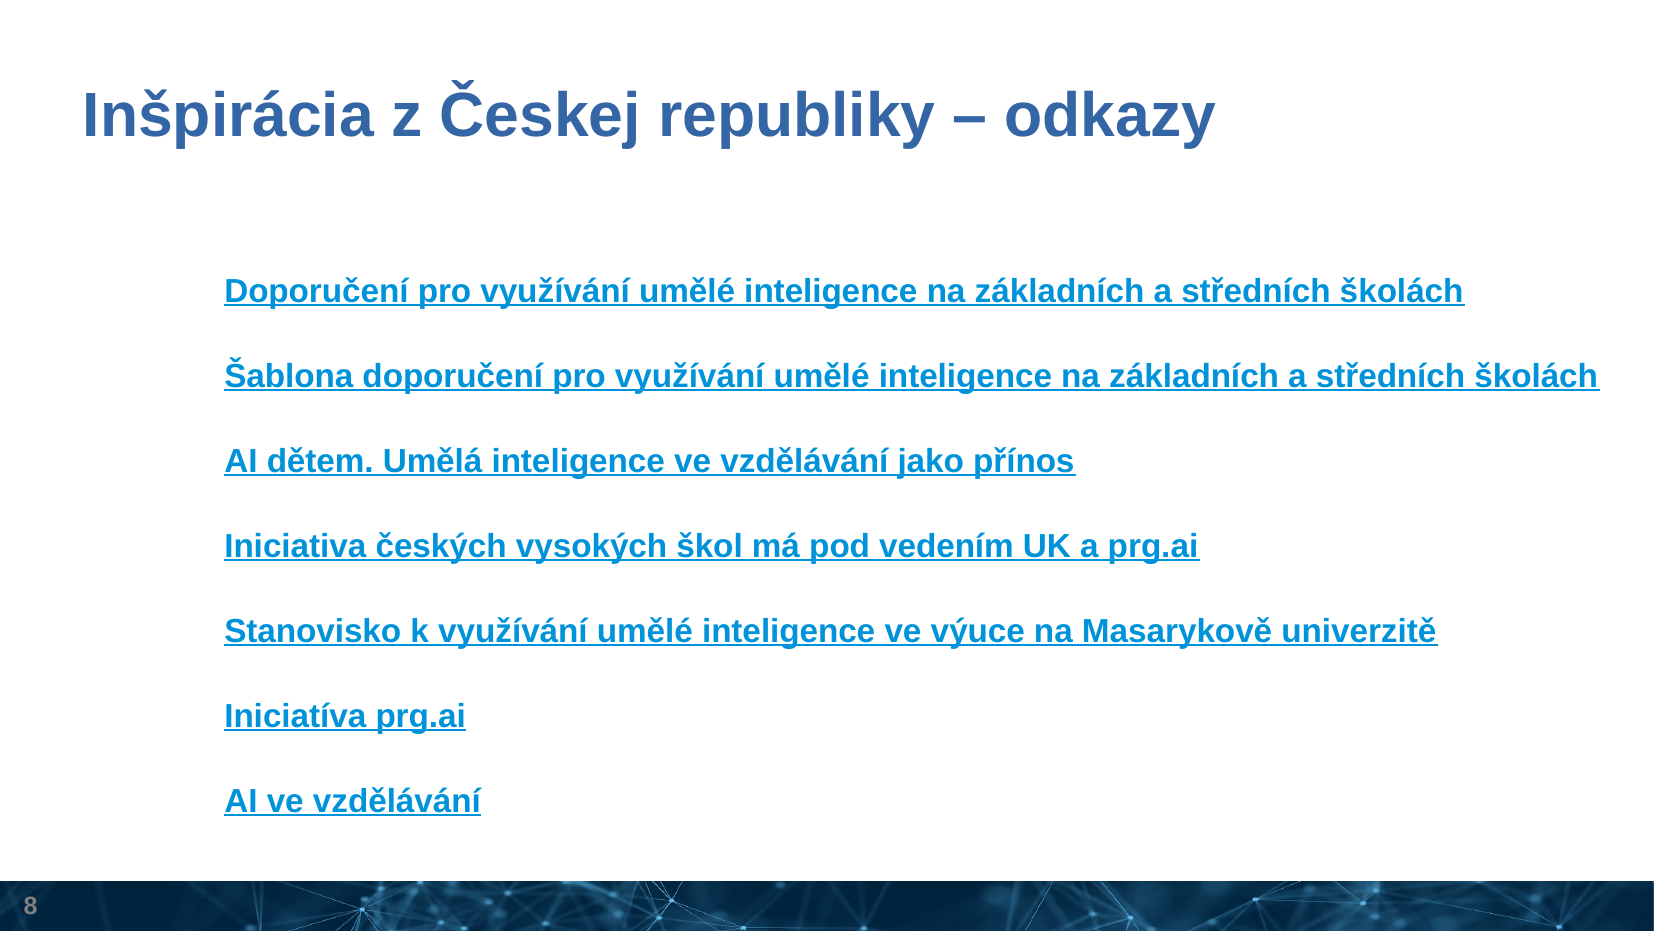

# Inšpirácia z Českej republiky – odkazy
Doporučení pro využívání umělé inteligence na základních a středních školách
Šablona doporučení pro využívání umělé inteligence na základních a středních školách
AI dětem. Umělá inteligence ve vzdělávání jako přínos
Iniciativa českých vysokých škol má pod vedením UK a prg.ai
Stanovisko k využívání umělé inteligence ve výuce na Masarykově univerzitě
Iniciatíva prg.ai
AI ve vzdělávání